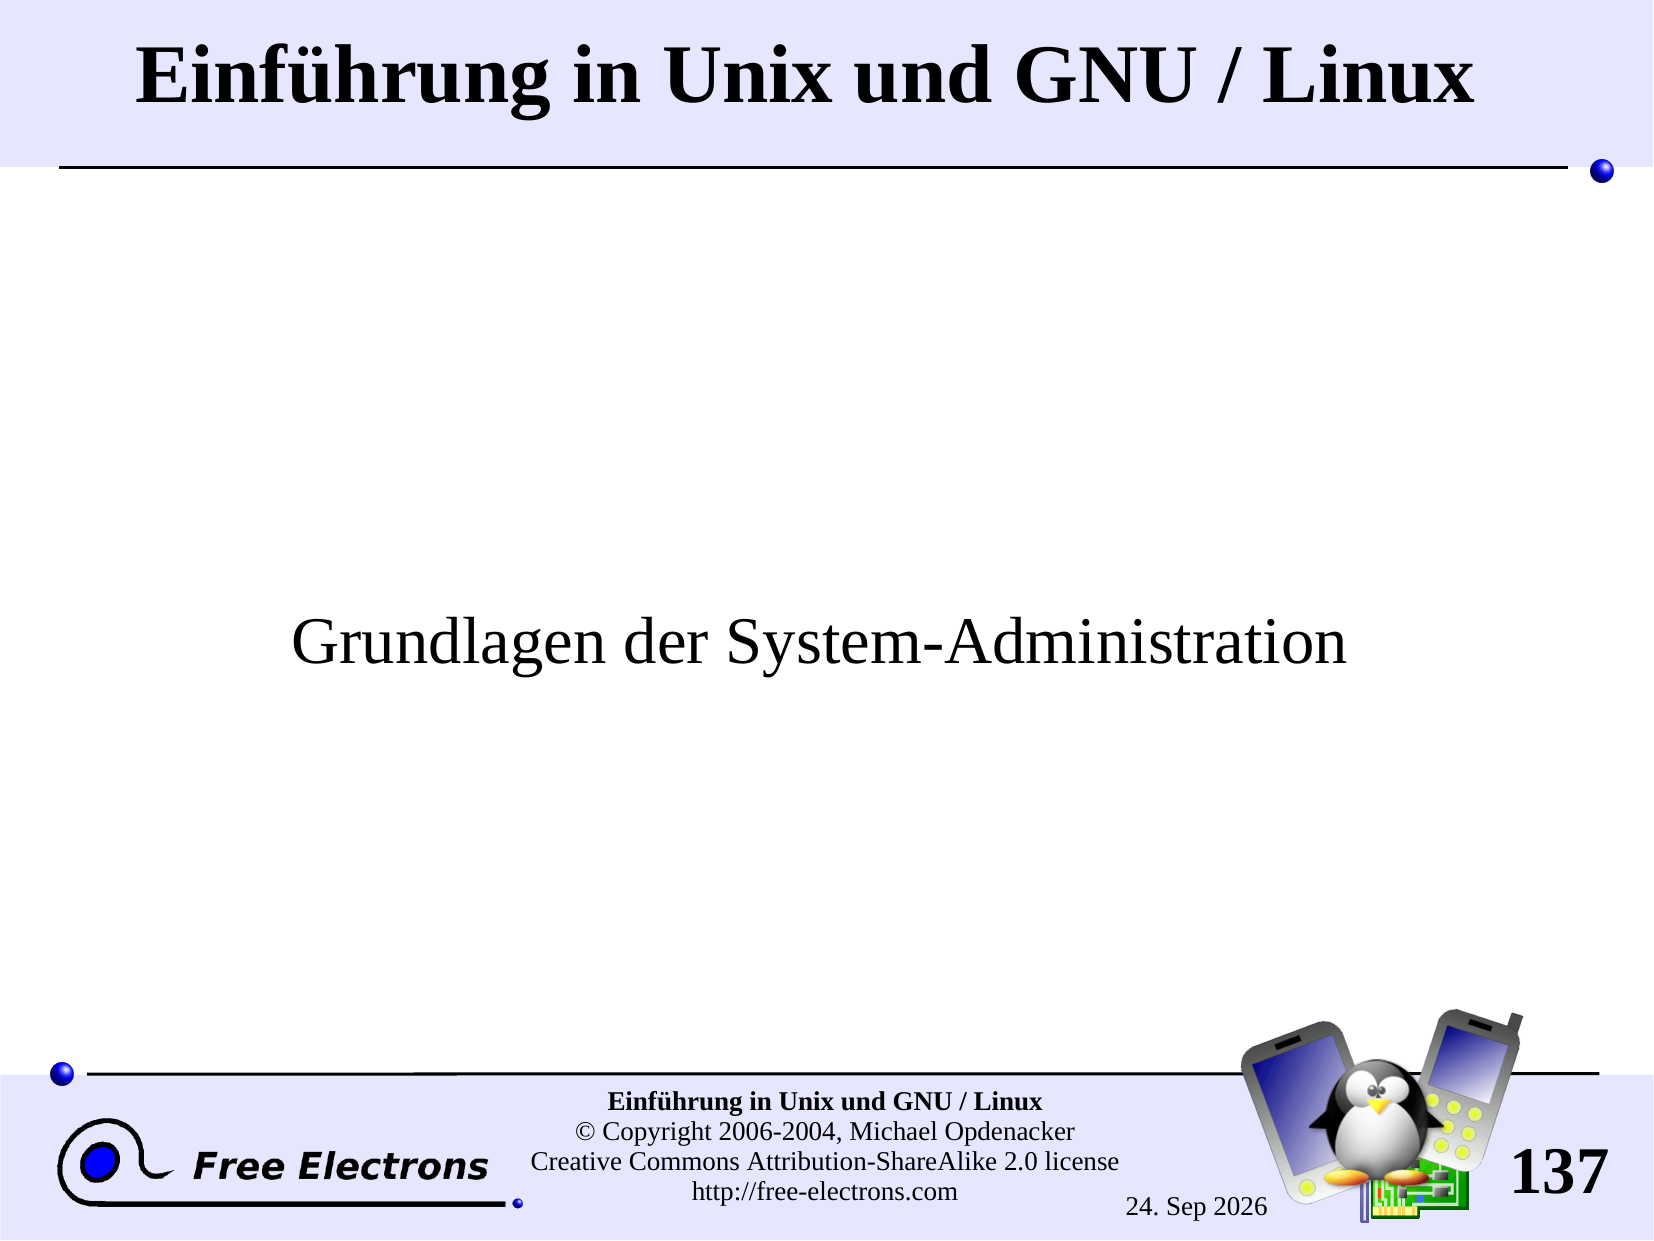

# Einführung in Unix und GNU / Linux
Grundlagen der System-Administration